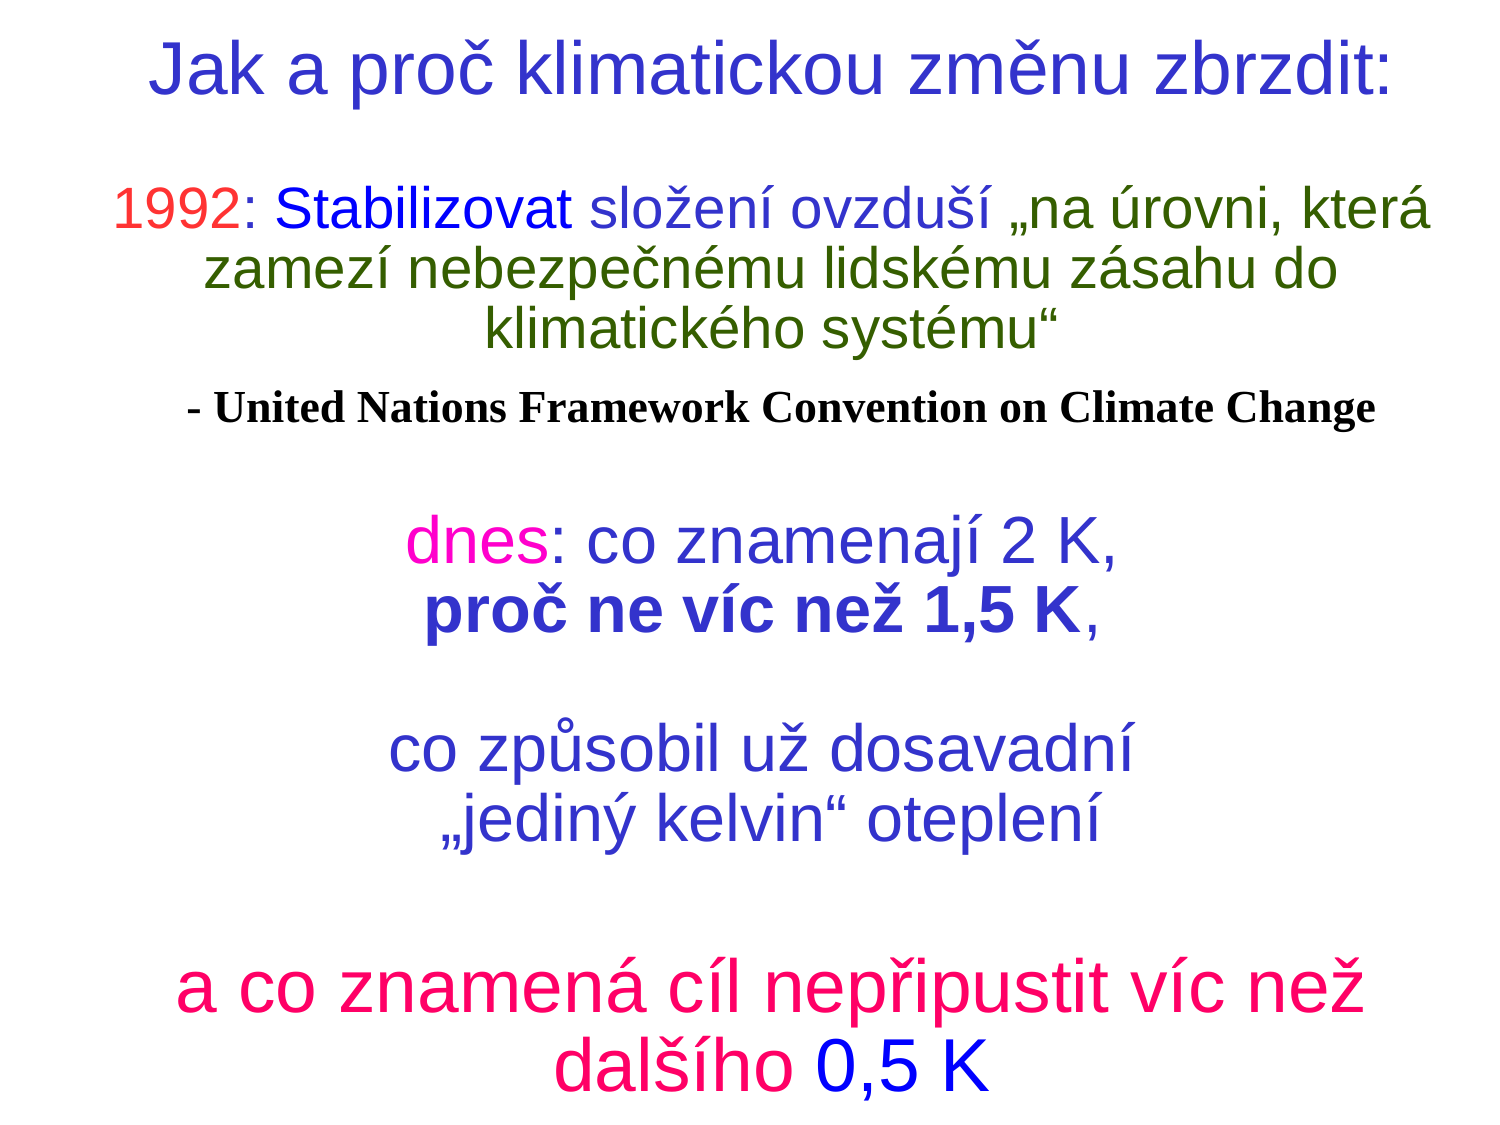

# Jak a proč klimatickou změnu zbrzdit: 1992: Stabilizovat složení ovzduší „na úrovni, která zamezí nebezpečnému lidskému zásahu do klimatického systému“ - United Nations Framework Convention on Climate Change dnes: co znamenají 2 K, proč ne víc než 1,5 K, co způsobil už dosavadní „jediný kelvin“ oteplení a co znamená cíl nepřipustit víc než dalšího 0,5 K